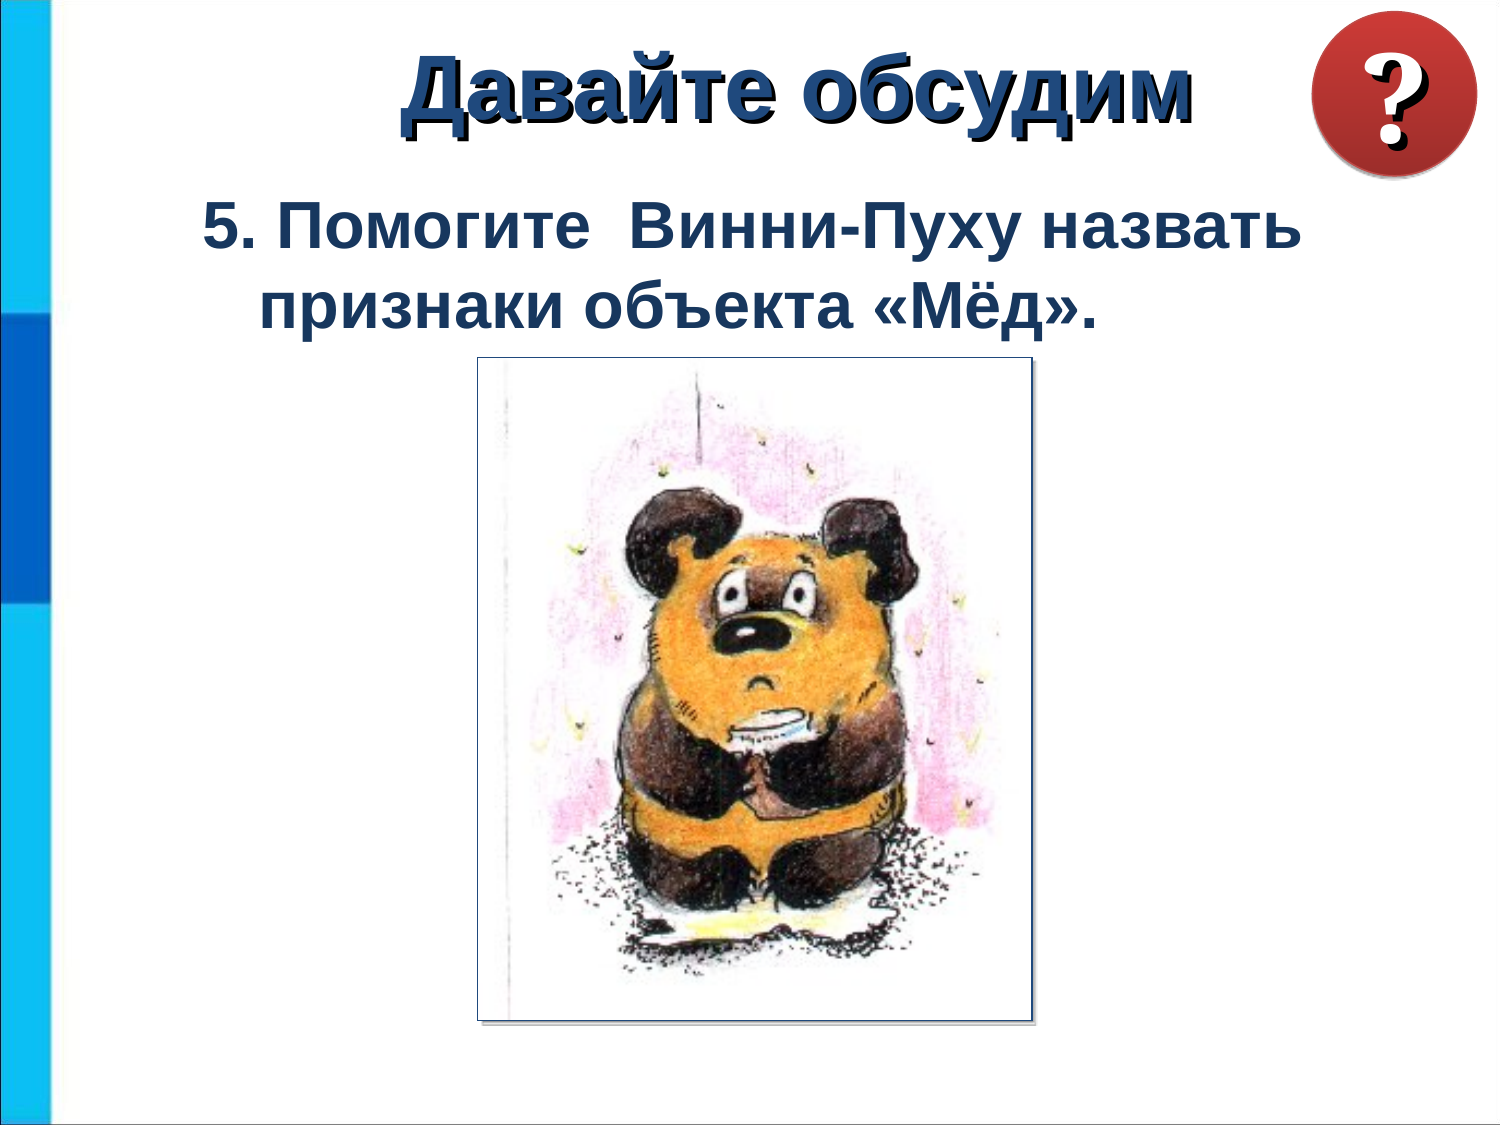

?
Давайте обсудим
# 5. Помогите Винни-Пуху назвать признаки объекта «Мёд».